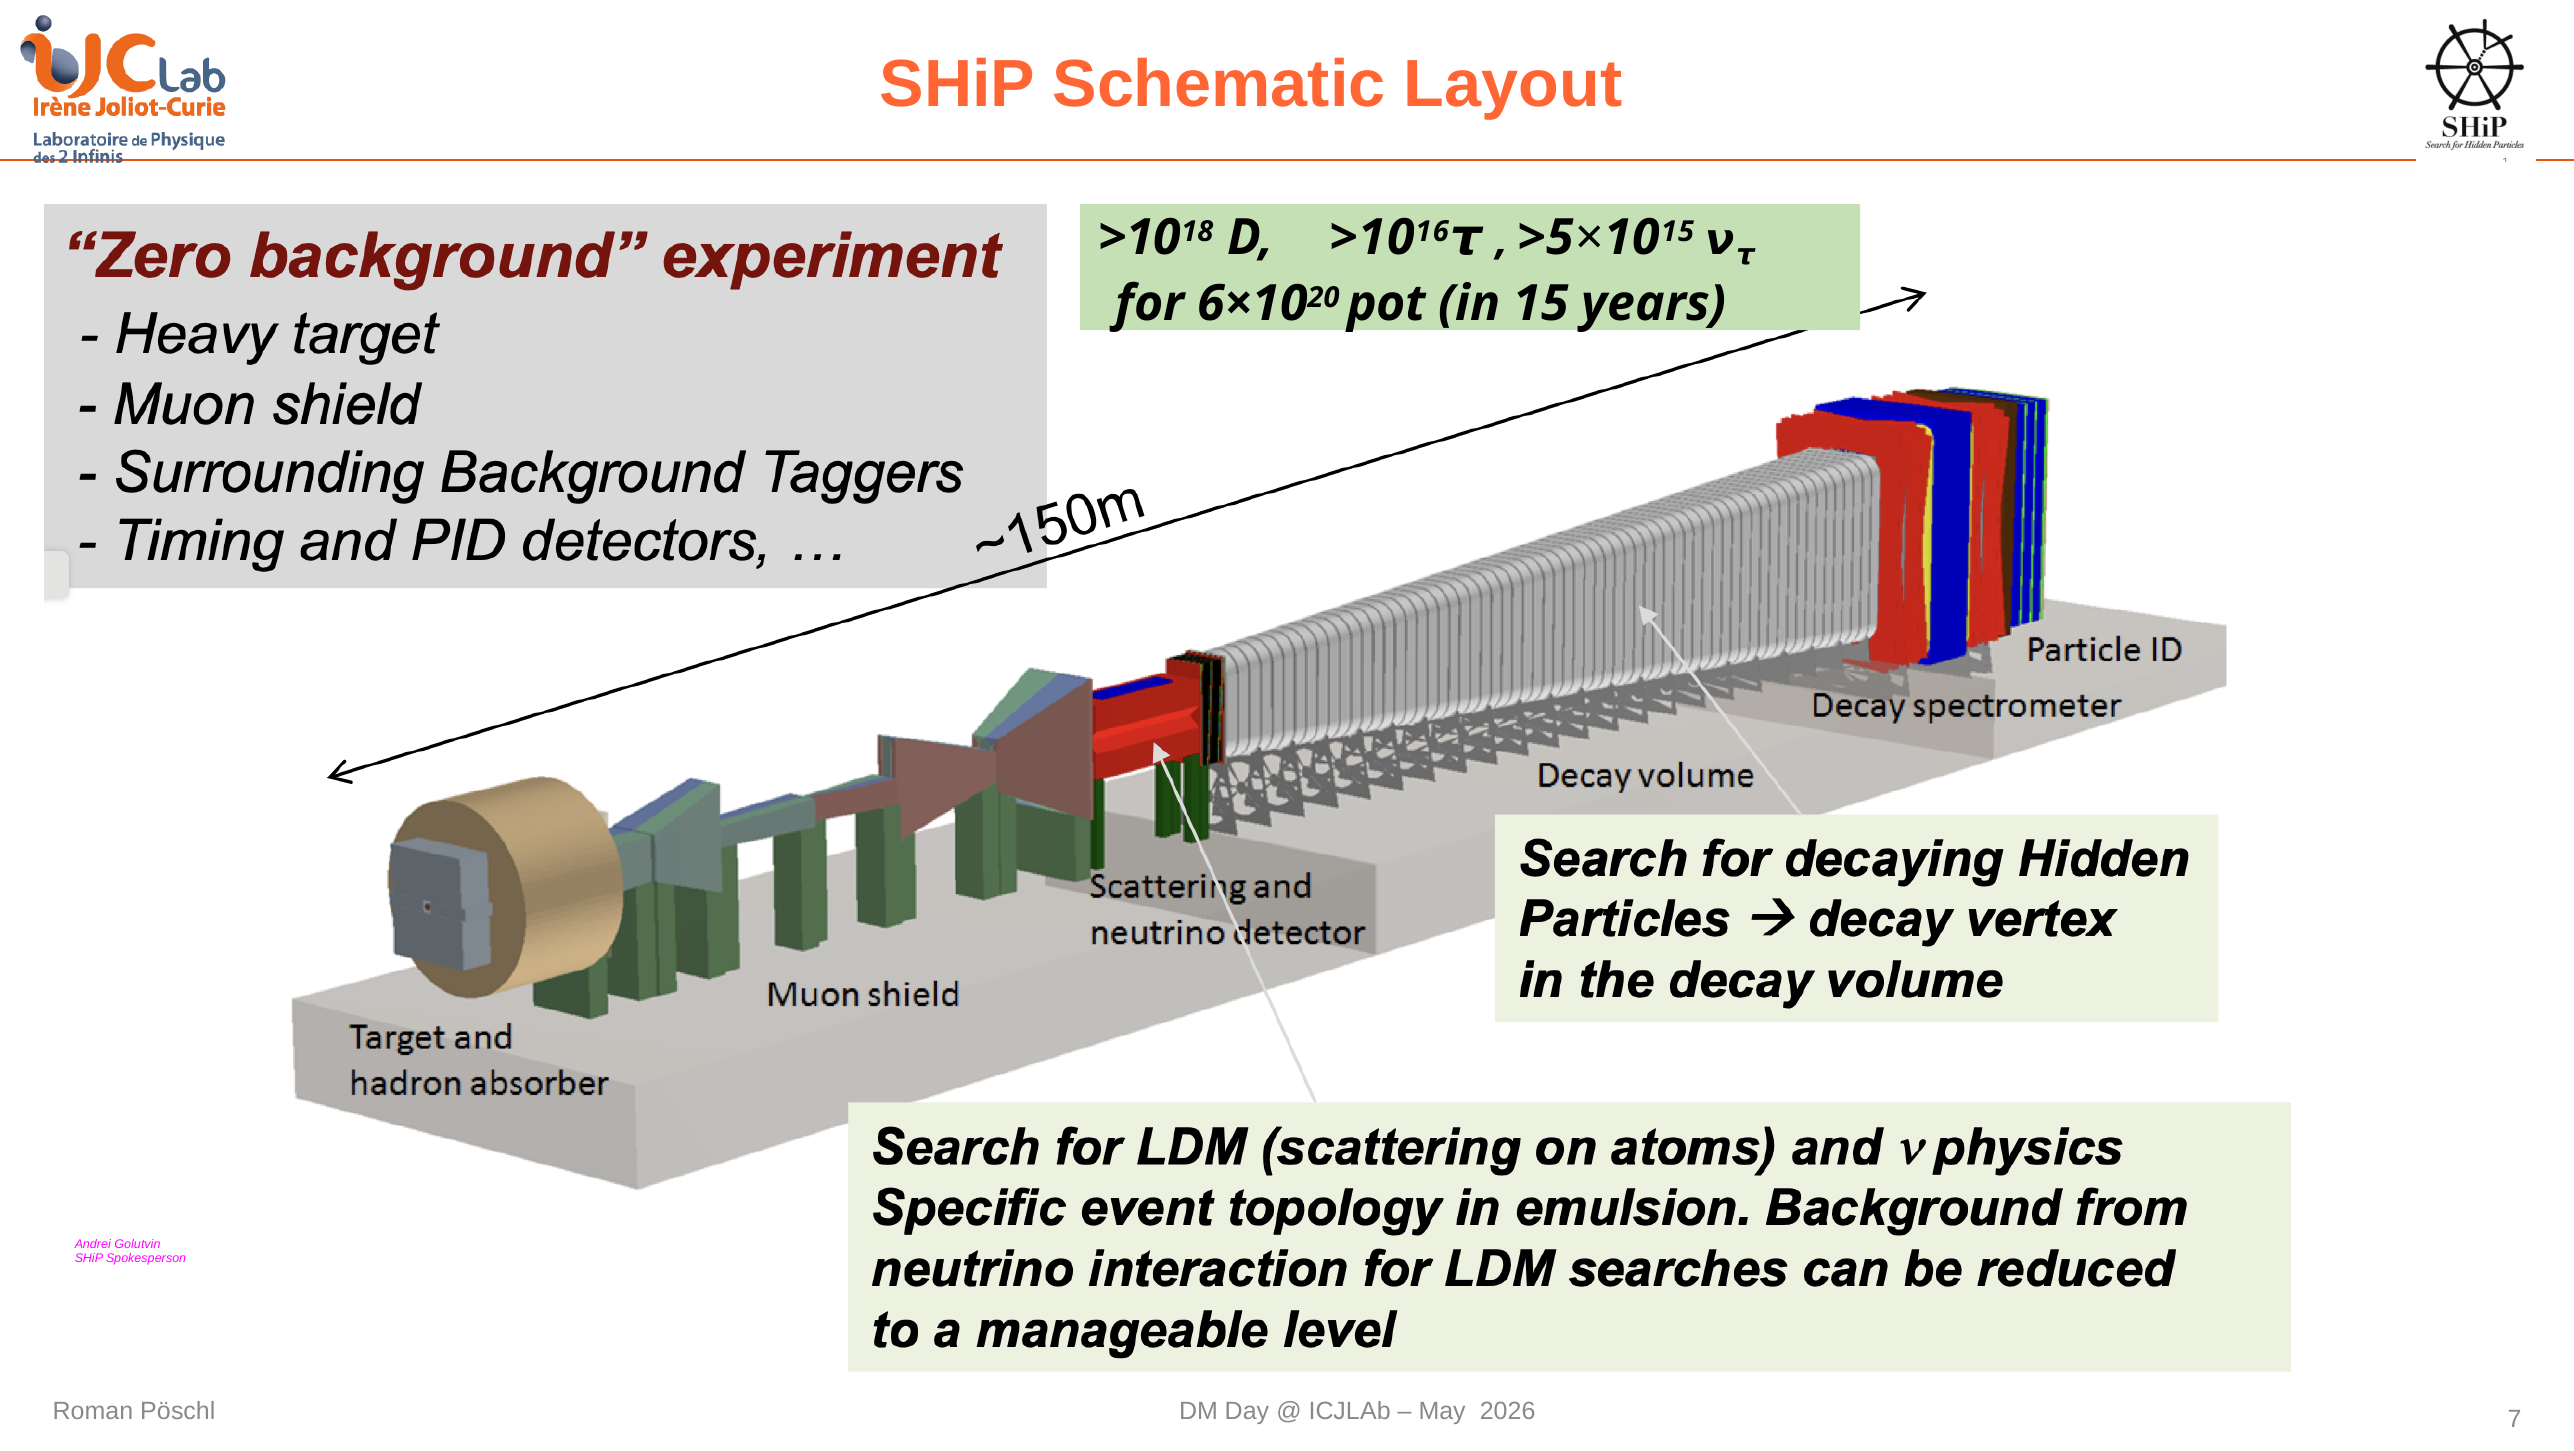

# SHiP Schematic Layout
>1018 D,	>1016τ , >5×1015 ντ
for 6×1020 pot (in 15 years)
Andrei Golutvin
SHiP Spokesperson